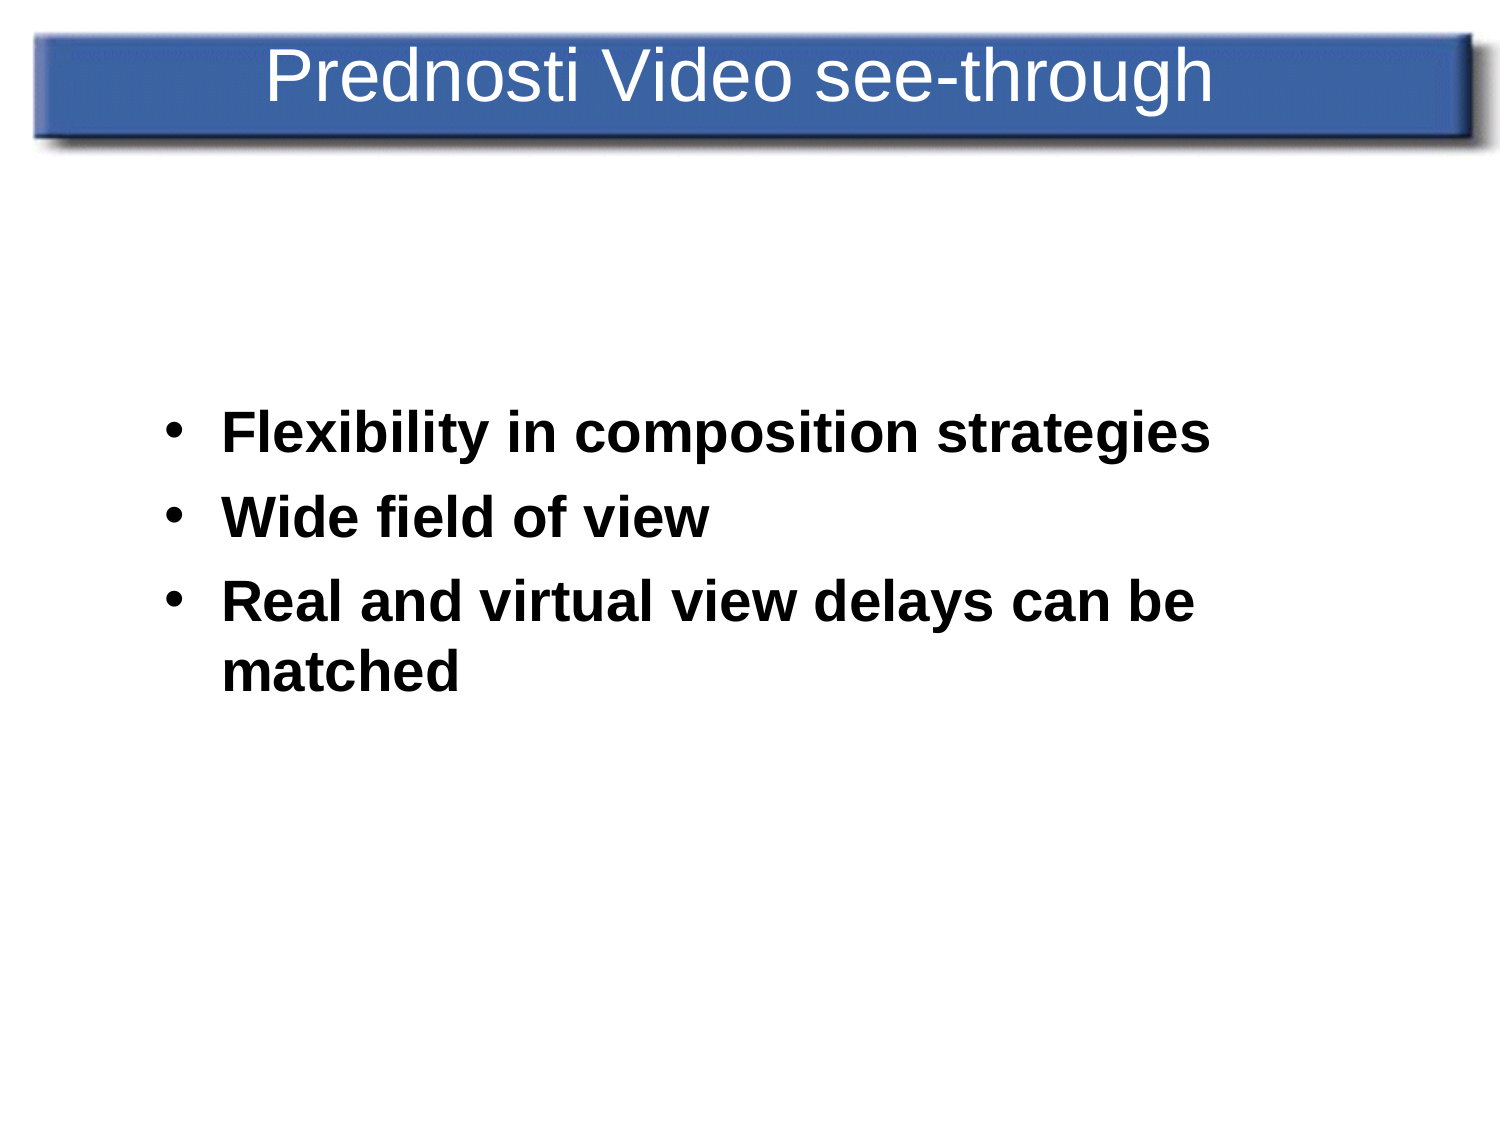

# Prednosti Video see-through
Flexibility in composition strategies
Wide field of view
Real and virtual view delays can be matched